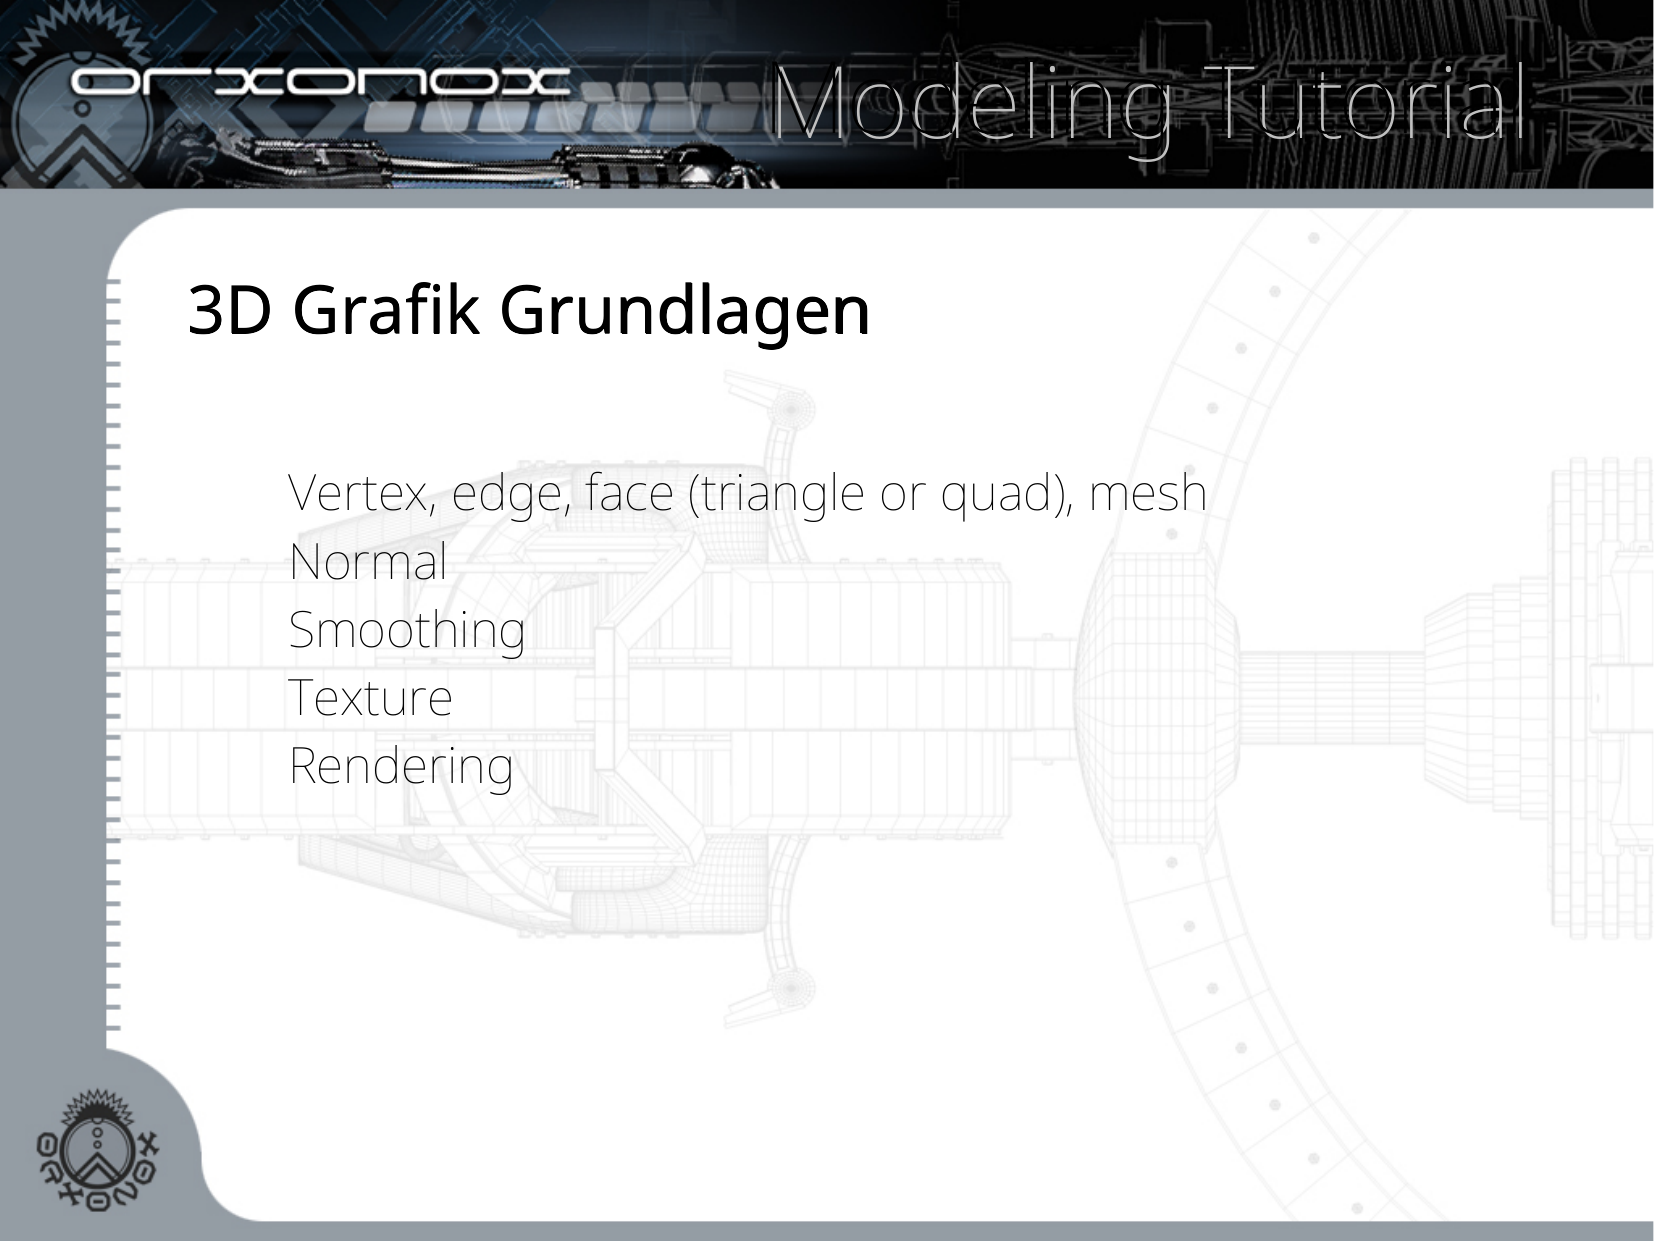

Modeling Tutorial
3D Grafik Grundlagen
 Vertex, edge, face (triangle or quad), mesh
 Normal
 Smoothing
 Texture
 Rendering